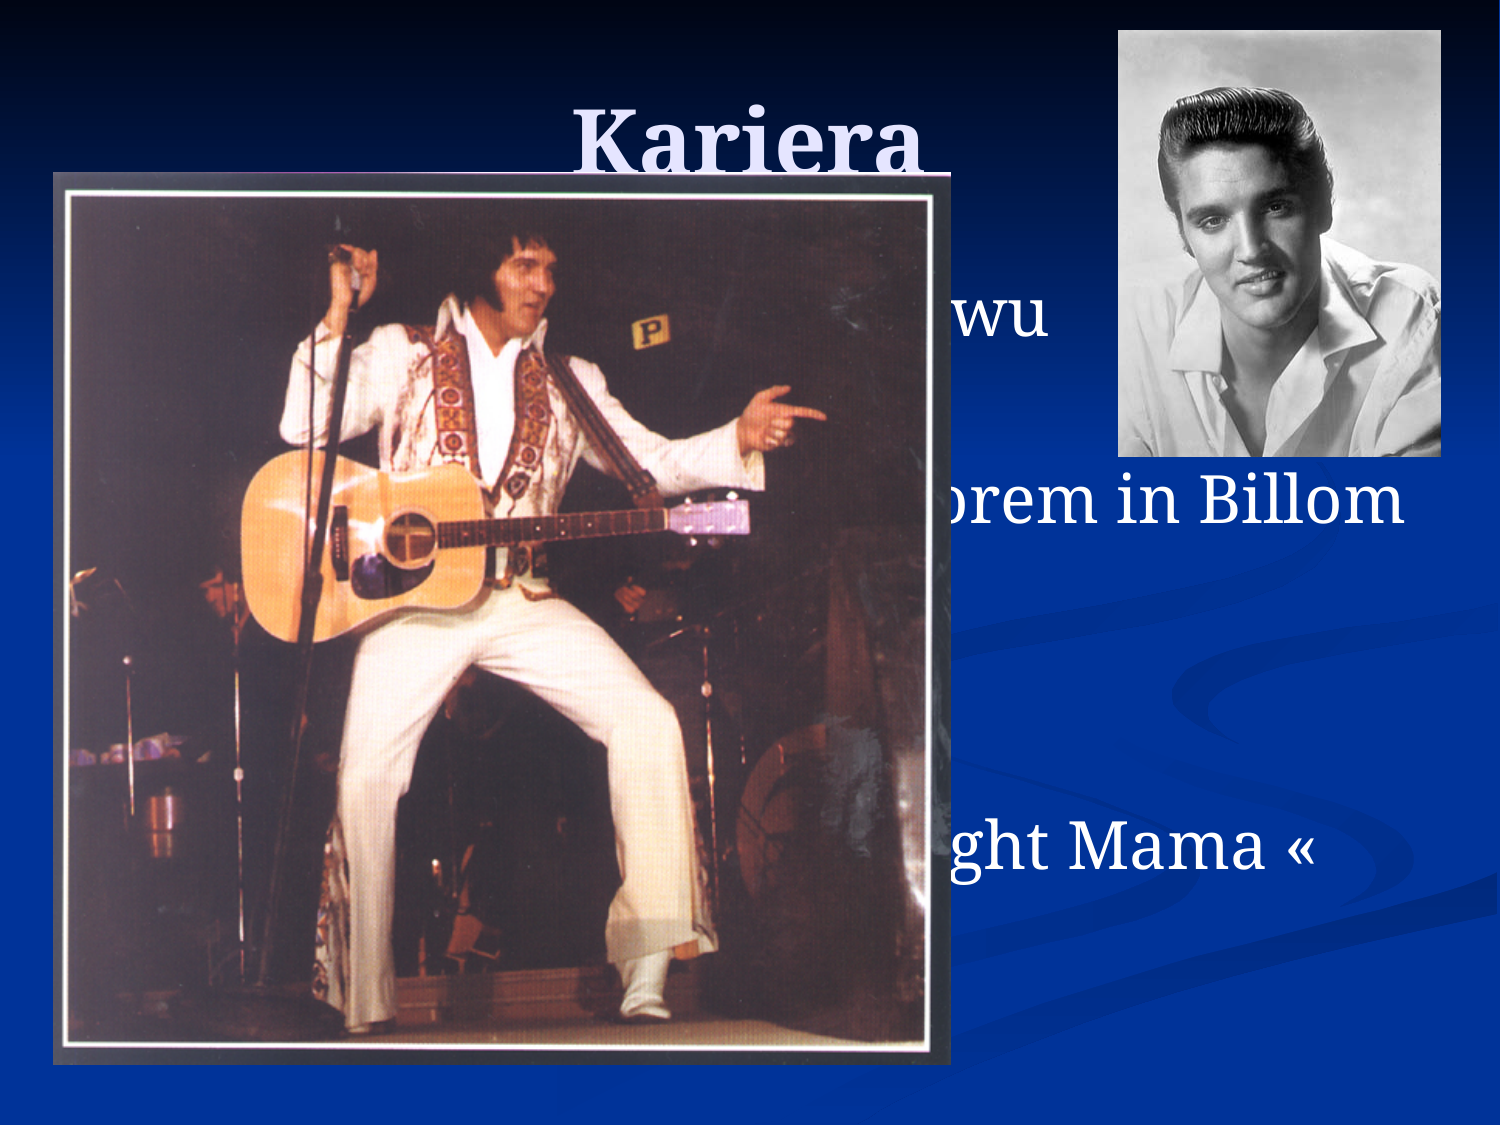

# Kariera
1954 nastop na talent showu
Trajala 23let
Sodeloval z Scottyem Moorem in Billom Blackom
Blue Moon Boys
Prvi pesmi »I Love You Because« in »That's All Right Mama «